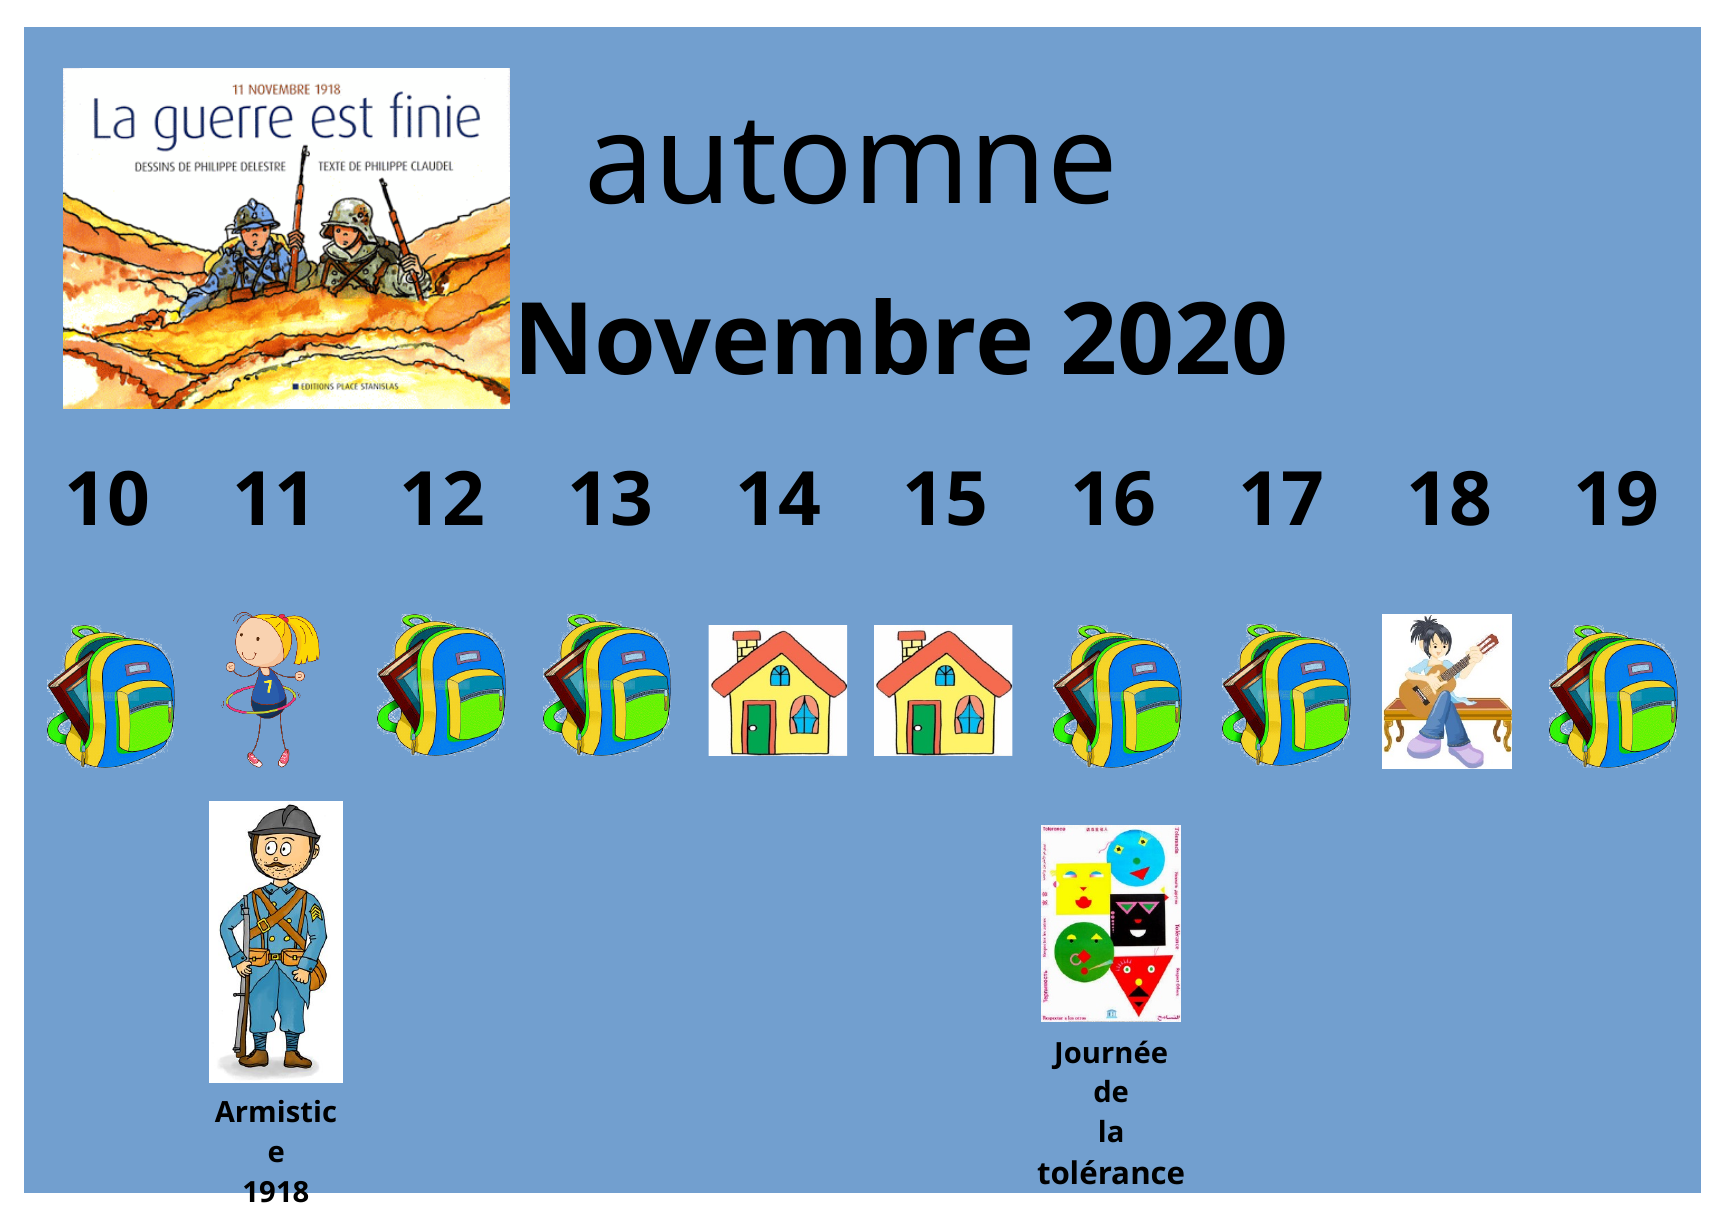

| | | | | | | | | | |
| --- | --- | --- | --- | --- | --- | --- | --- | --- | --- |
| Novembre 2020 | | | | | | | | | |
| 10 | 11 | 12 | 13 | 14 | 15 | 16 | 17 | 18 | 19 |
| | | | | | | | | | |
| | | | | | | | | | |
automne
Journée
de
la
tolérance
Armistice
1918